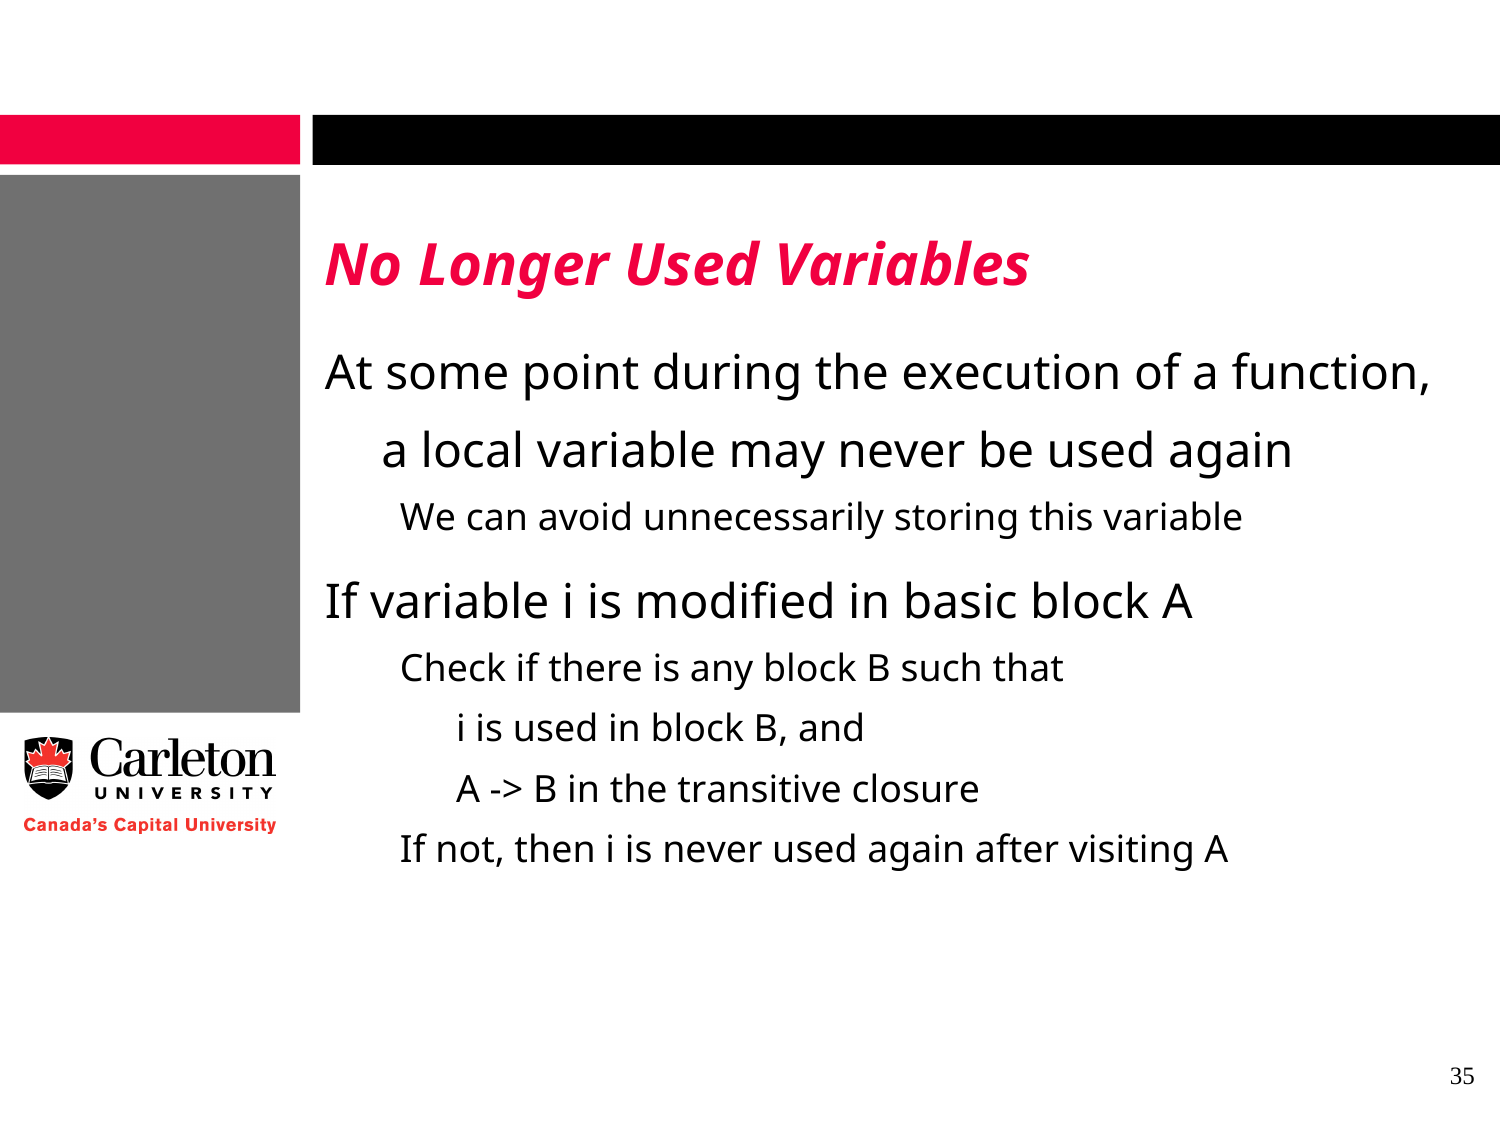

# No Longer Used Variables
At some point during the execution of a function, a local variable may never be used again
We can avoid unnecessarily storing this variable
If variable i is modified in basic block A
Check if there is any block B such that
i is used in block B, and
A -> B in the transitive closure
If not, then i is never used again after visiting A
35